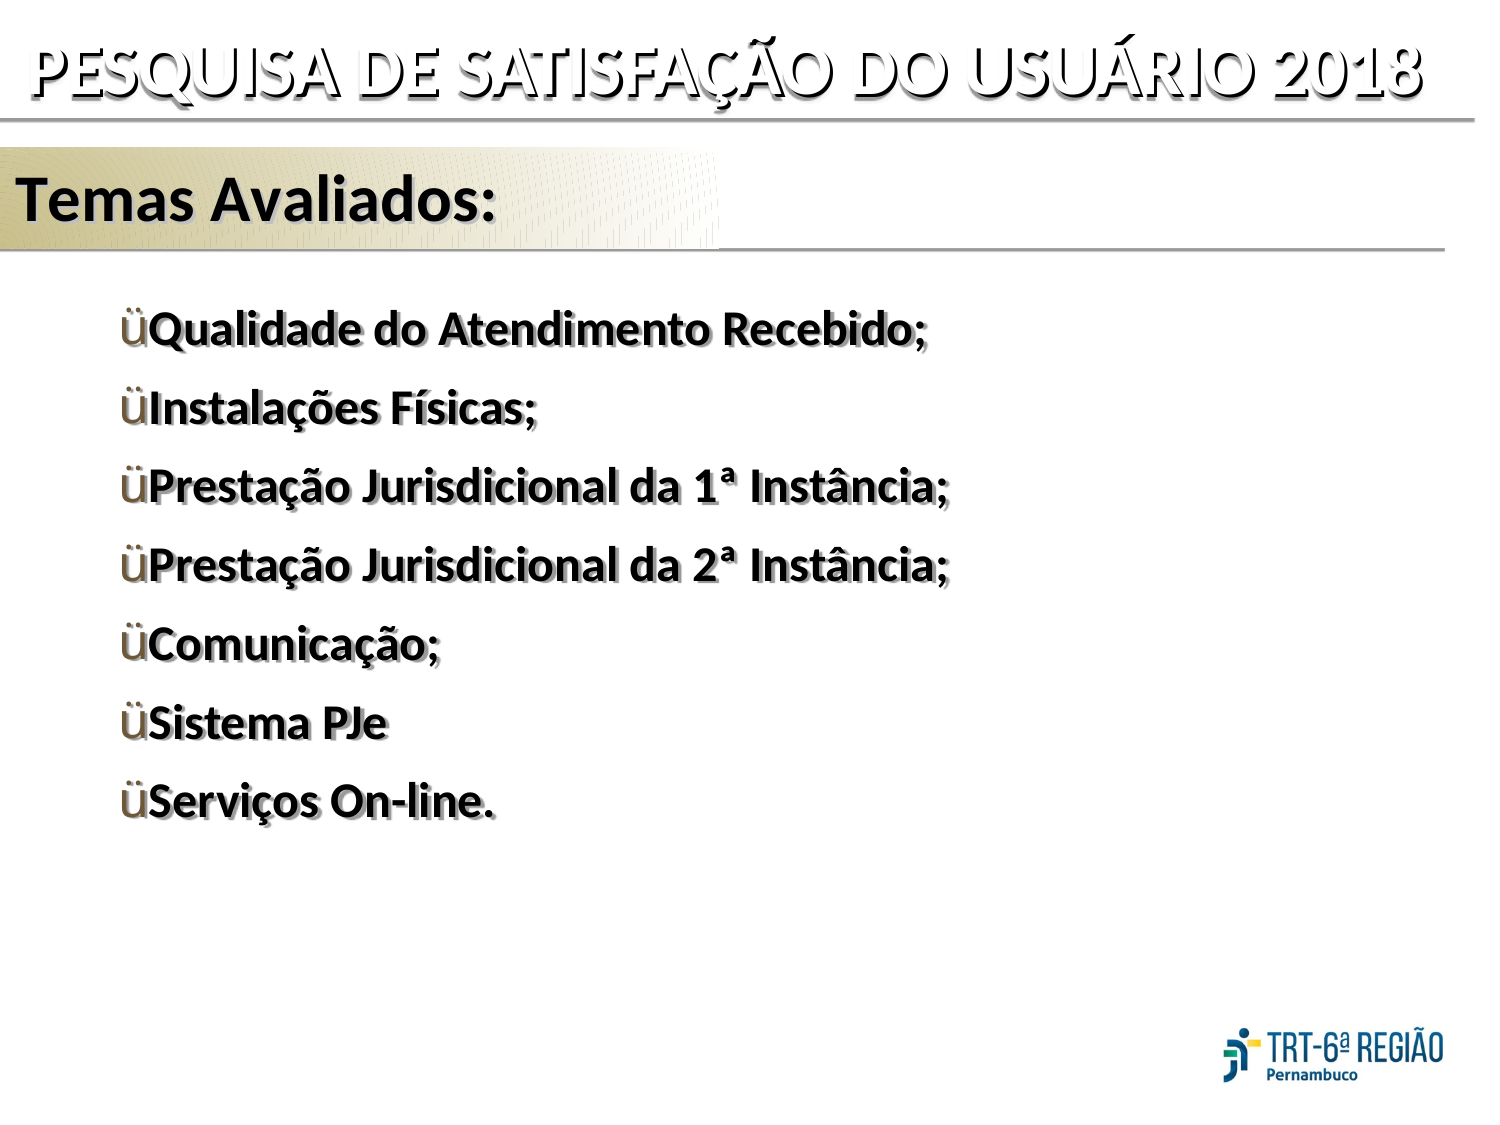

PESQUISA DE SATISFAÇÃO DO USUÁRIO 2018
Temas Avaliados:
Qualidade do Atendimento Recebido;
Instalações Físicas;
Prestação Jurisdicional da 1ª Instância;
Prestação Jurisdicional da 2ª Instância;
Comunicação;
Sistema PJe
Serviços On-line.